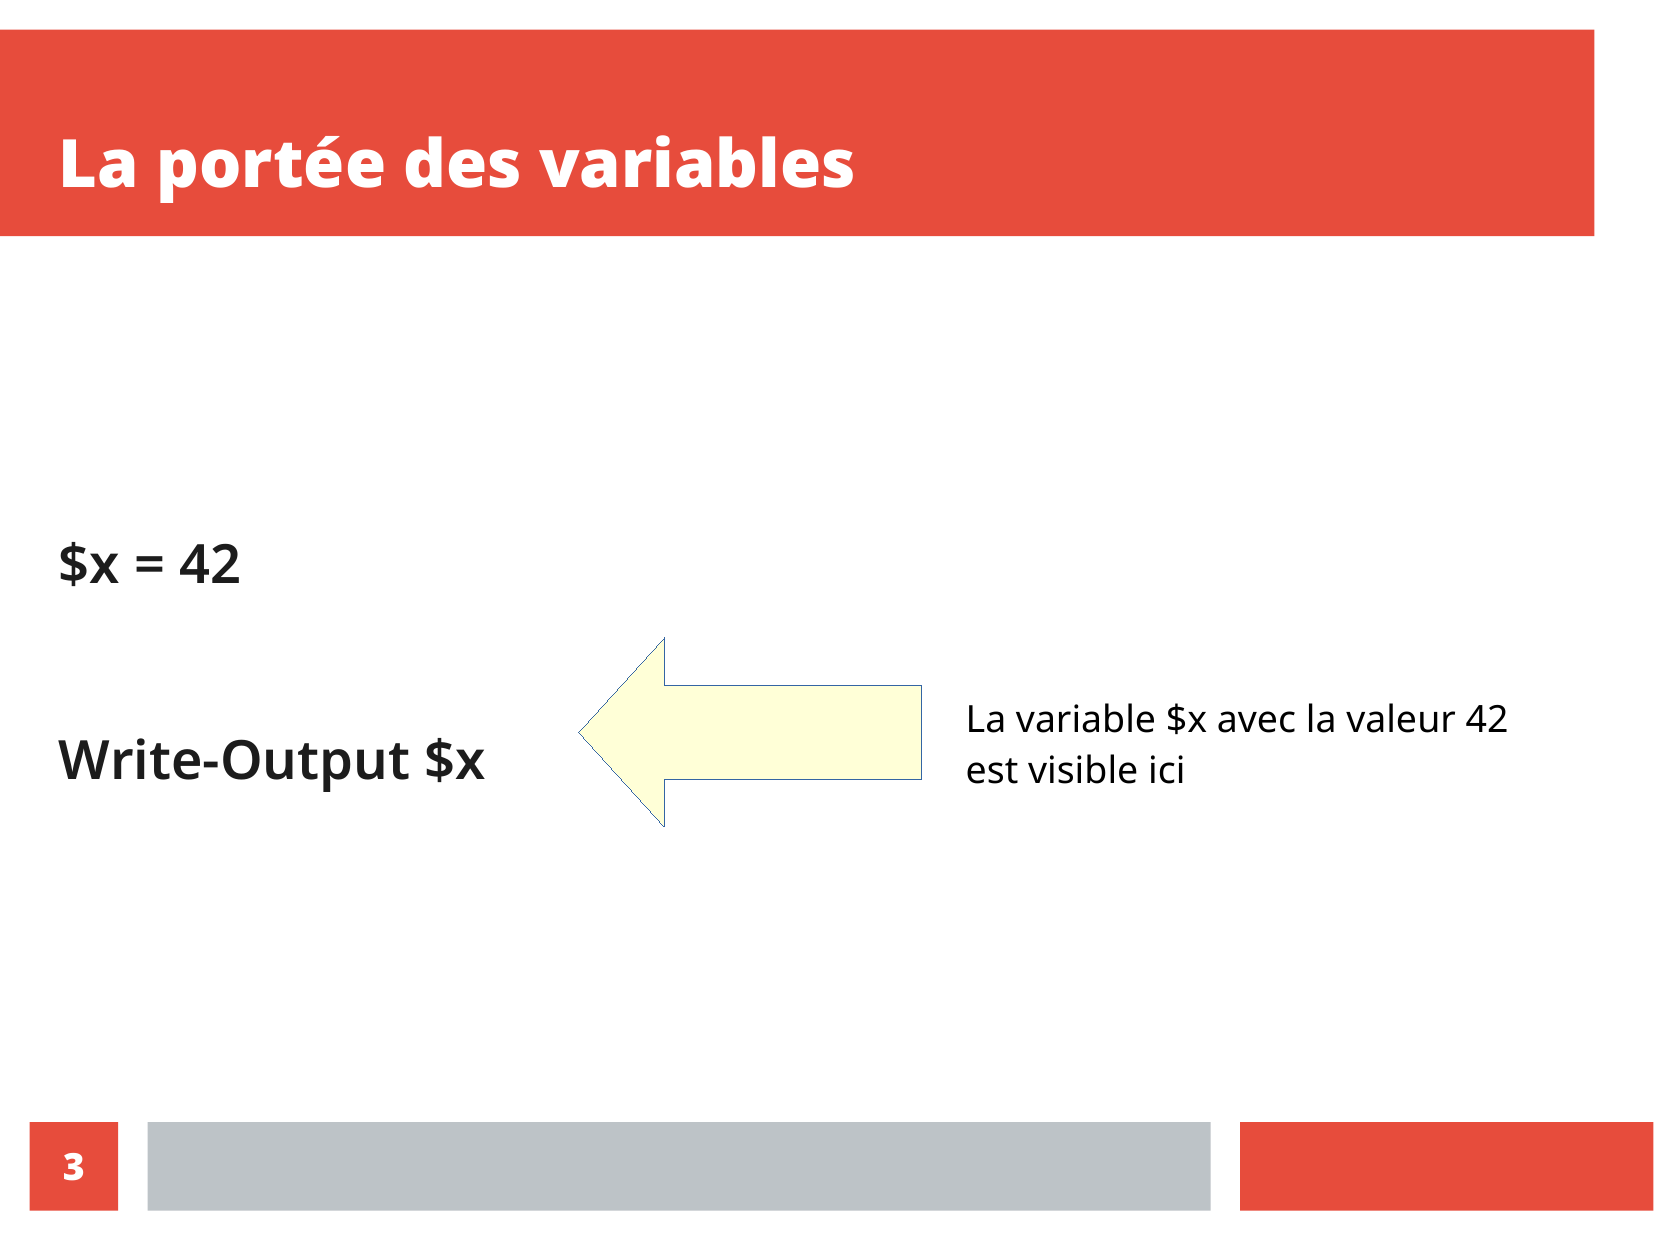

# La portée des variables
$x = 42
Write-Output $x
La variable $x avec la valeur 42 est visible ici
3